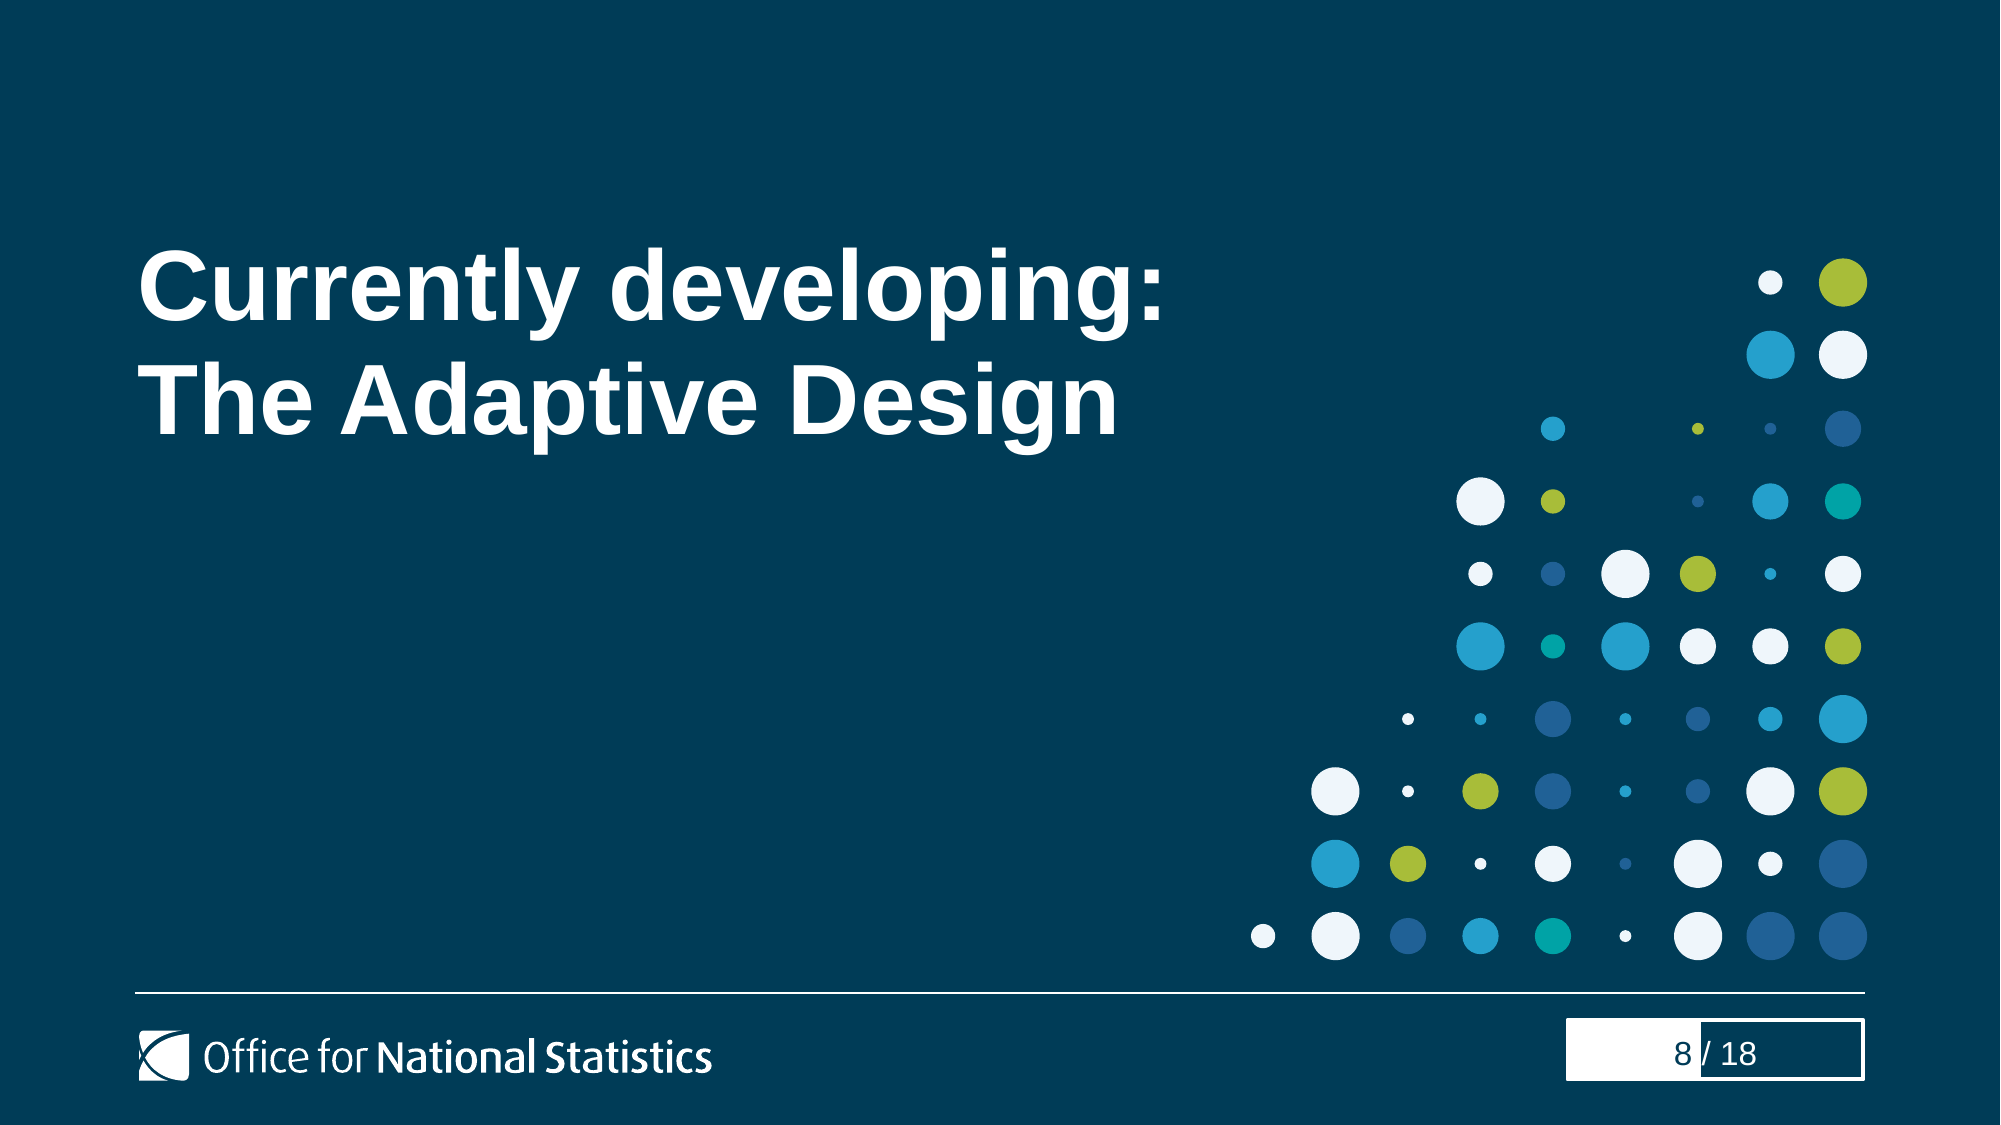

# Currently developing: The Adaptive Design
8 / 18